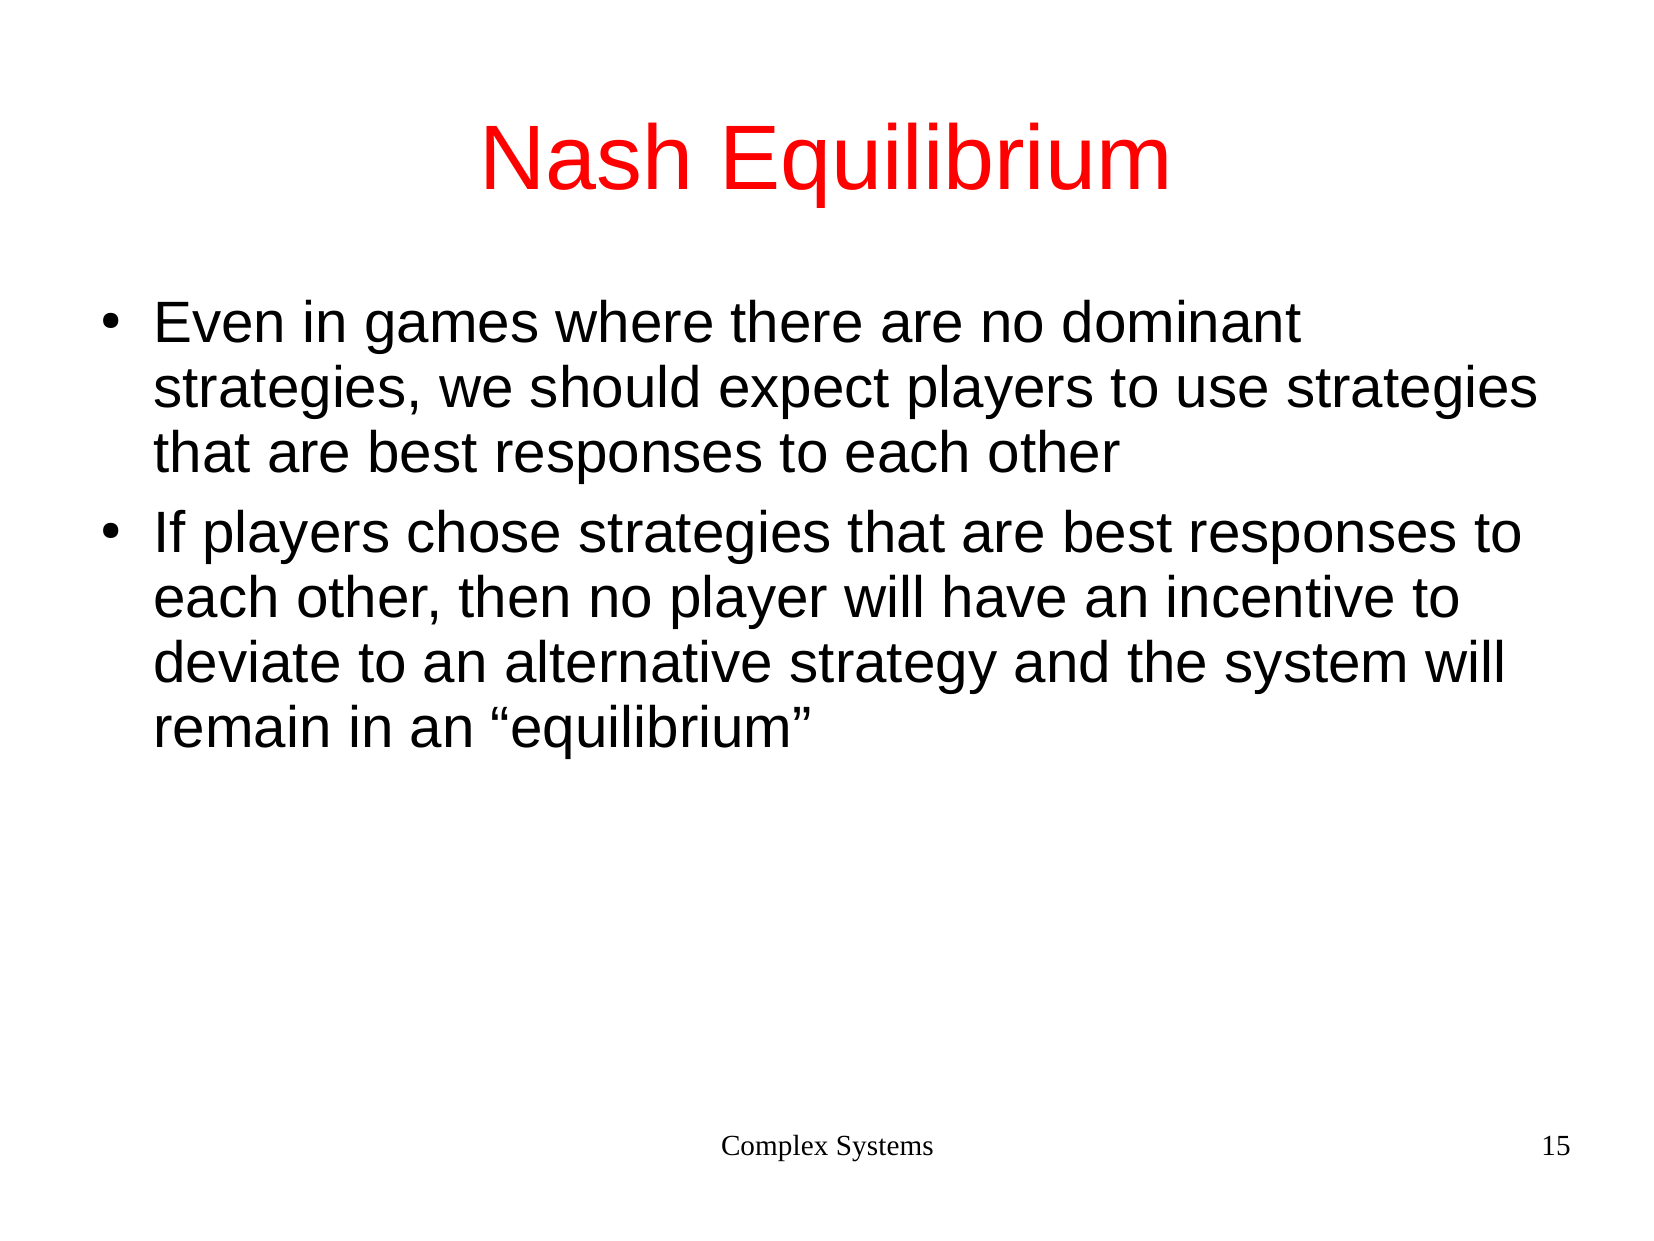

# Nash Equilibrium
Even in games where there are no dominant strategies, we should expect players to use strategies that are best responses to each other
If players chose strategies that are best responses to each other, then no player will have an incentive to deviate to an alternative strategy and the system will remain in an “equilibrium”
Complex Systems
15